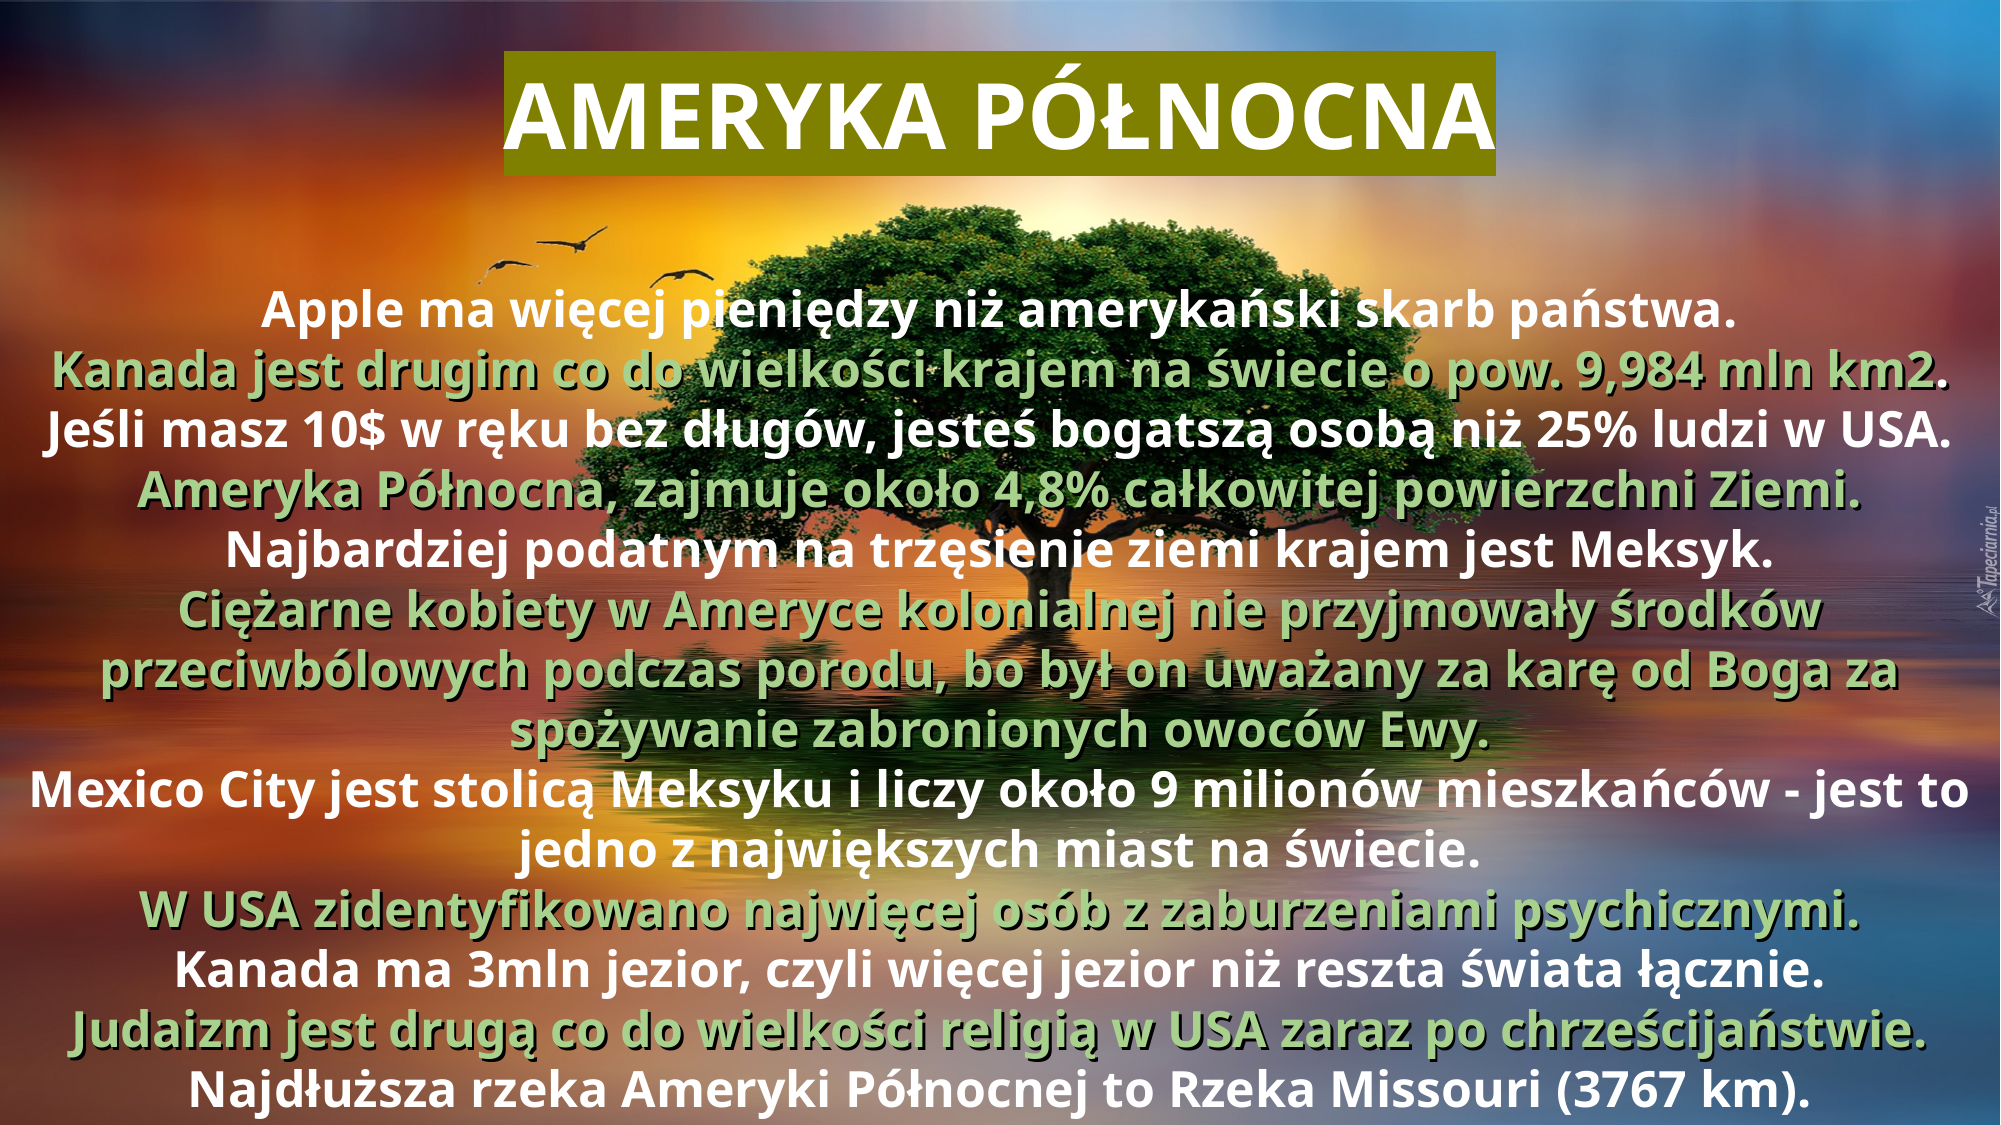

AMERYKA PÓŁNOCNA
Apple ma więcej pieniędzy niż amerykański skarb państwa.
Kanada jest drugim co do wielkości krajem na świecie o pow. 9,984 mln km2.
Jeśli masz 10$ w ręku bez długów, jesteś bogatszą osobą niż 25% ludzi w USA.
Ameryka Północna, zajmuje około 4,8% całkowitej powierzchni Ziemi.
Najbardziej podatnym na trzęsienie ziemi krajem jest Meksyk.
Ciężarne kobiety w Ameryce kolonialnej nie przyjmowały środków przeciwbólowych podczas porodu, bo był on uważany za karę od Boga za spożywanie zabronionych owoców Ewy.
Mexico City jest stolicą Meksyku i liczy około 9 milionów mieszkańców - jest to jedno z największych miast na świecie.
W USA zidentyfikowano najwięcej osób z zaburzeniami psychicznymi.
Kanada ma 3mln jezior, czyli więcej jezior niż reszta świata łącznie.
Judaizm jest drugą co do wielkości religią w USA zaraz po chrześcijaństwie.
Najdłuższa rzeka Ameryki Północnej to Rzeka Missouri (3767 km).